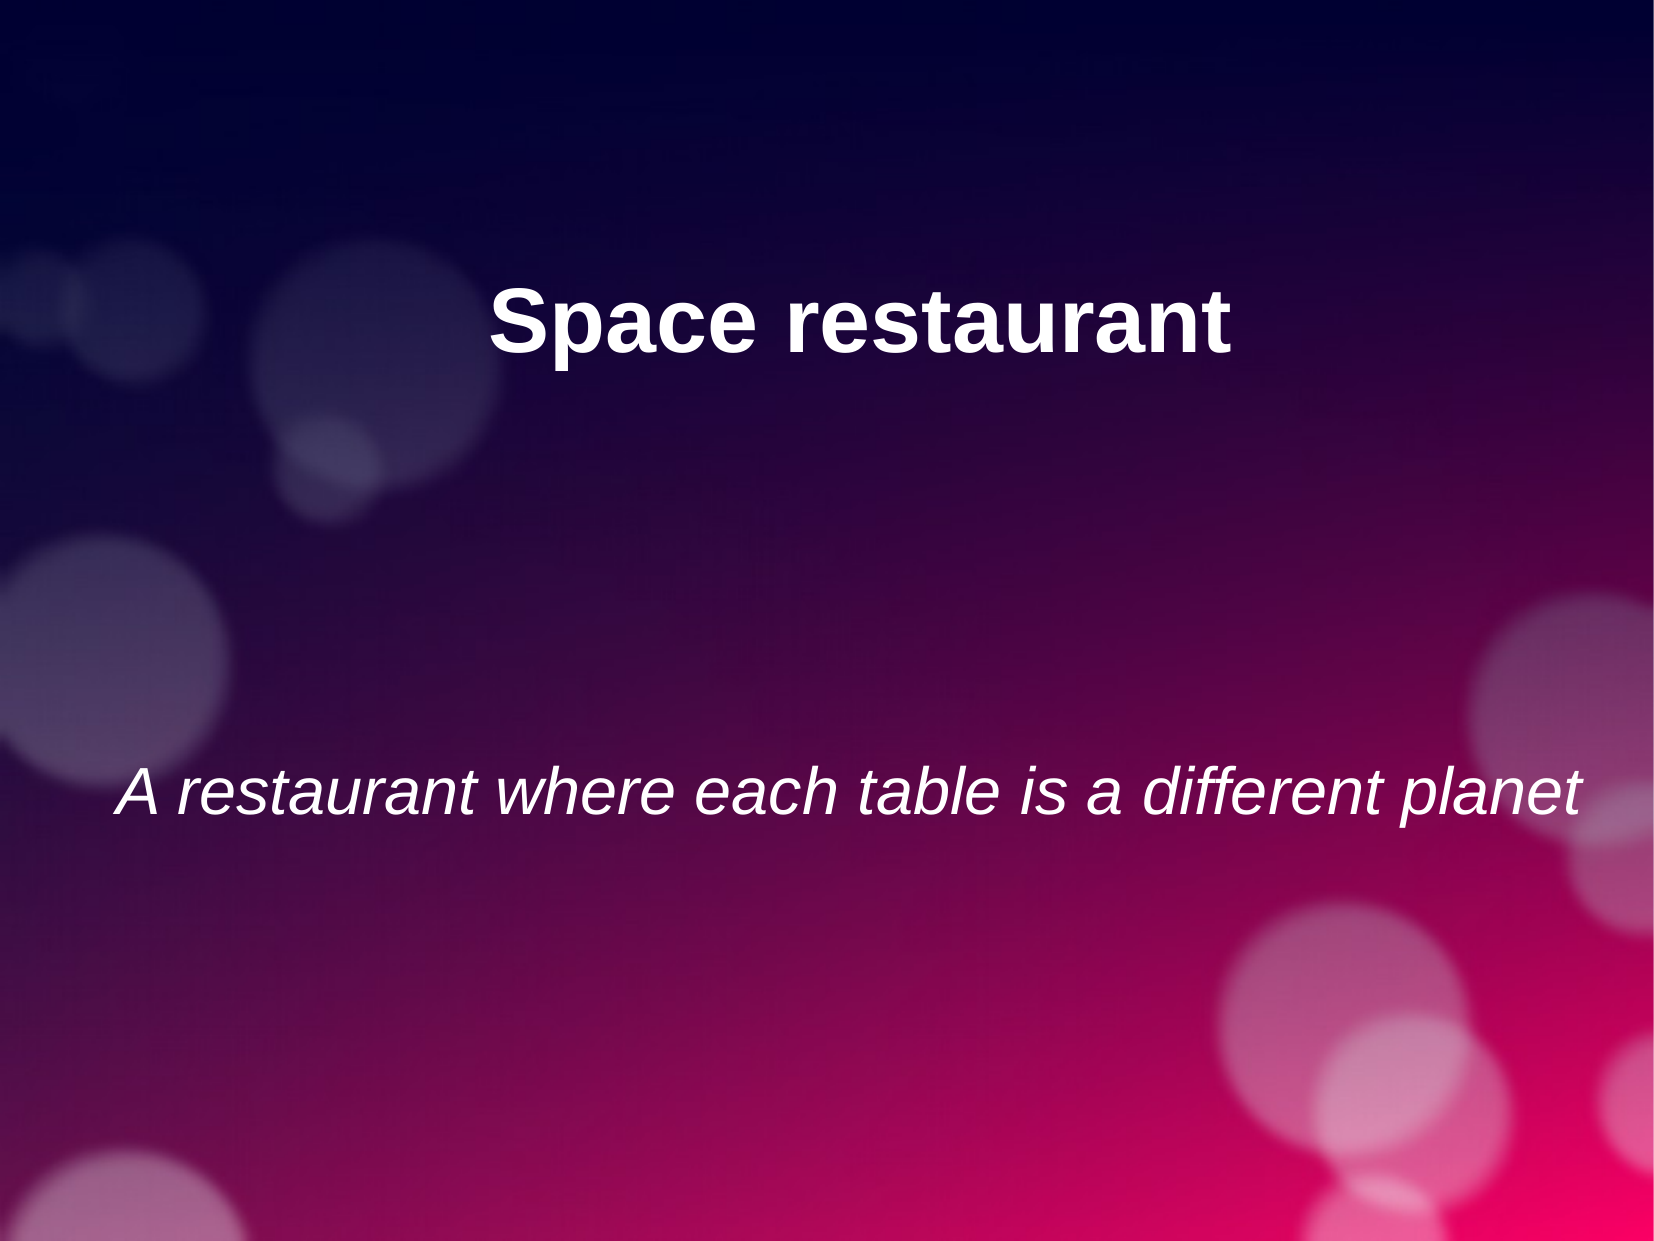

# Space restaurant
A restaurant where each table is a different planet